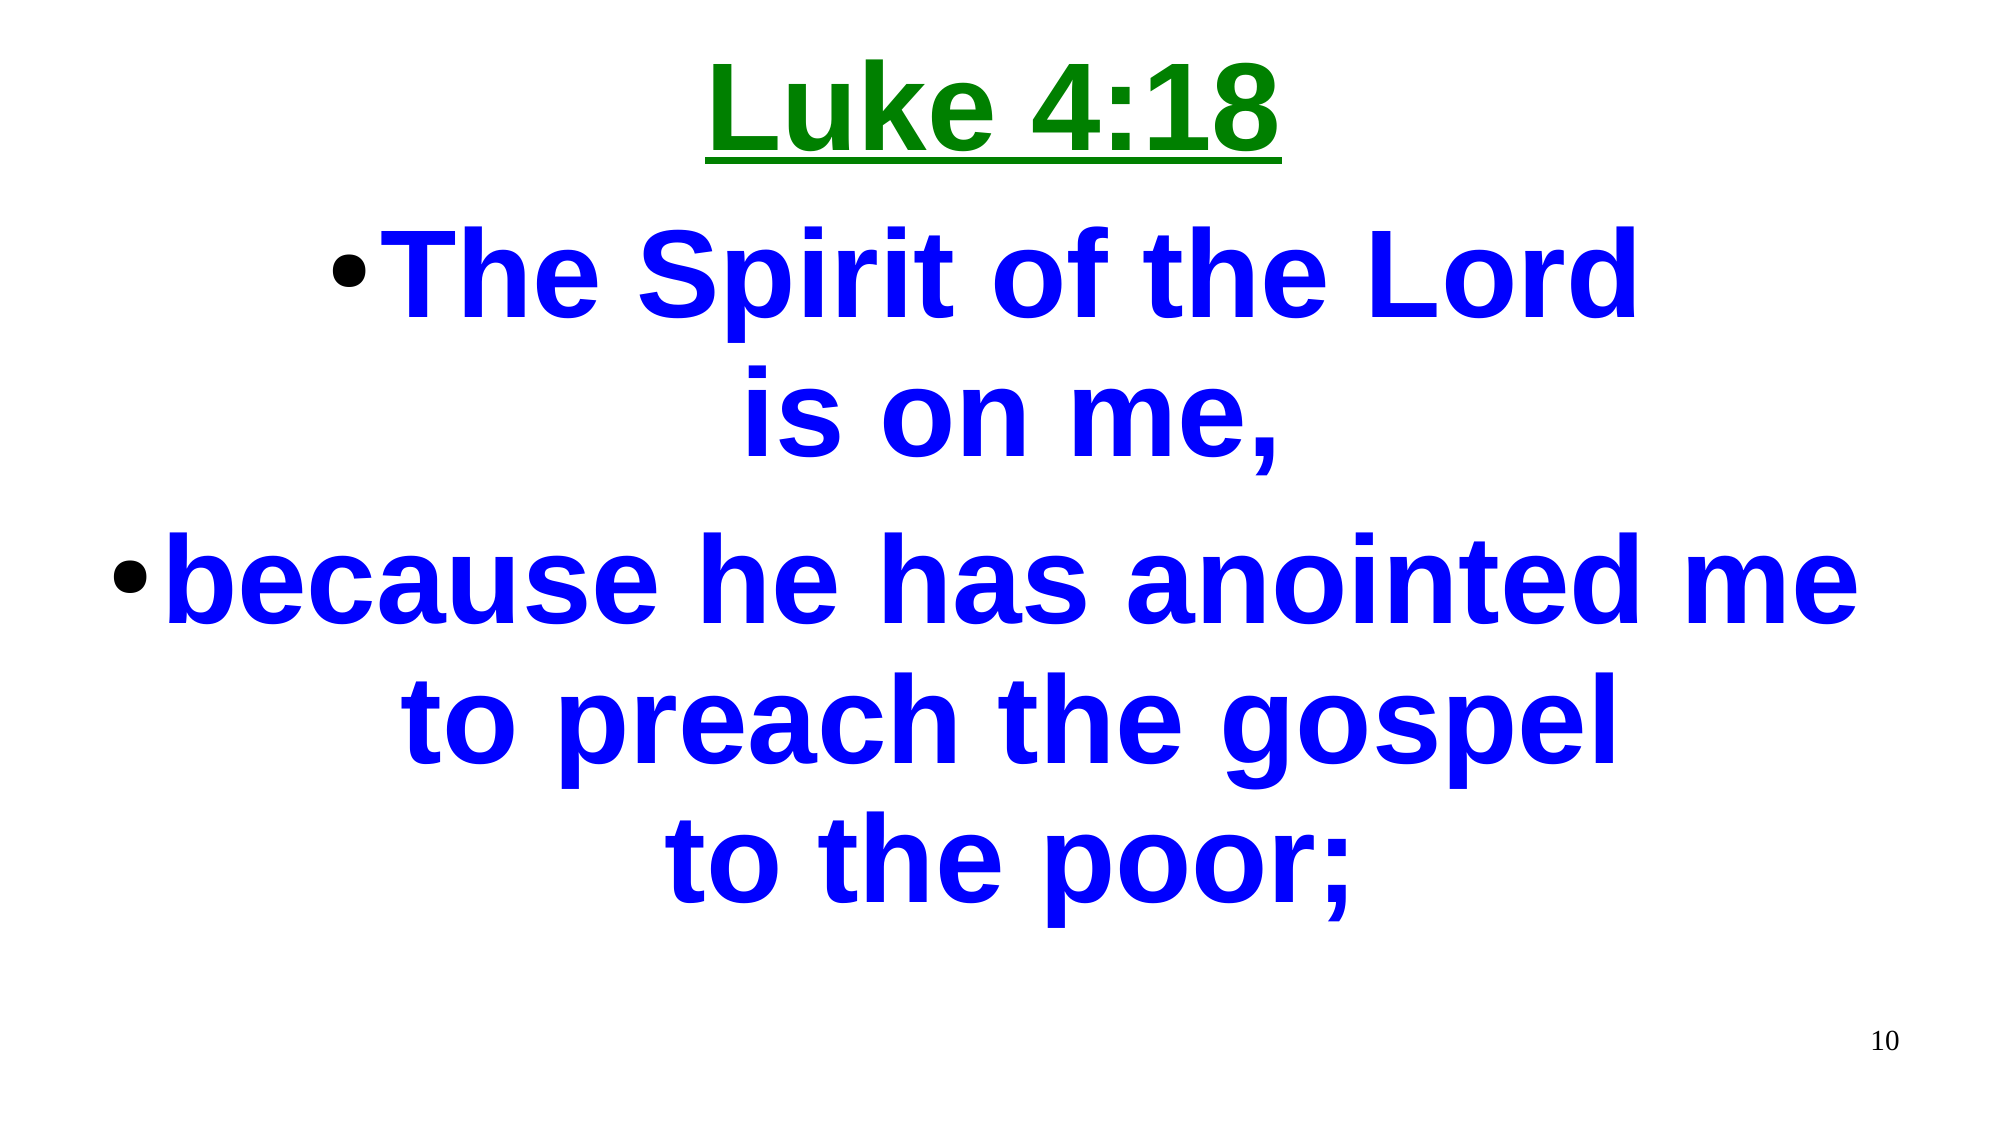

# Luke 4:18
The Spirit of the Lord
is on me,
because he has anointed me
to preach the gospel
to the poor;
10